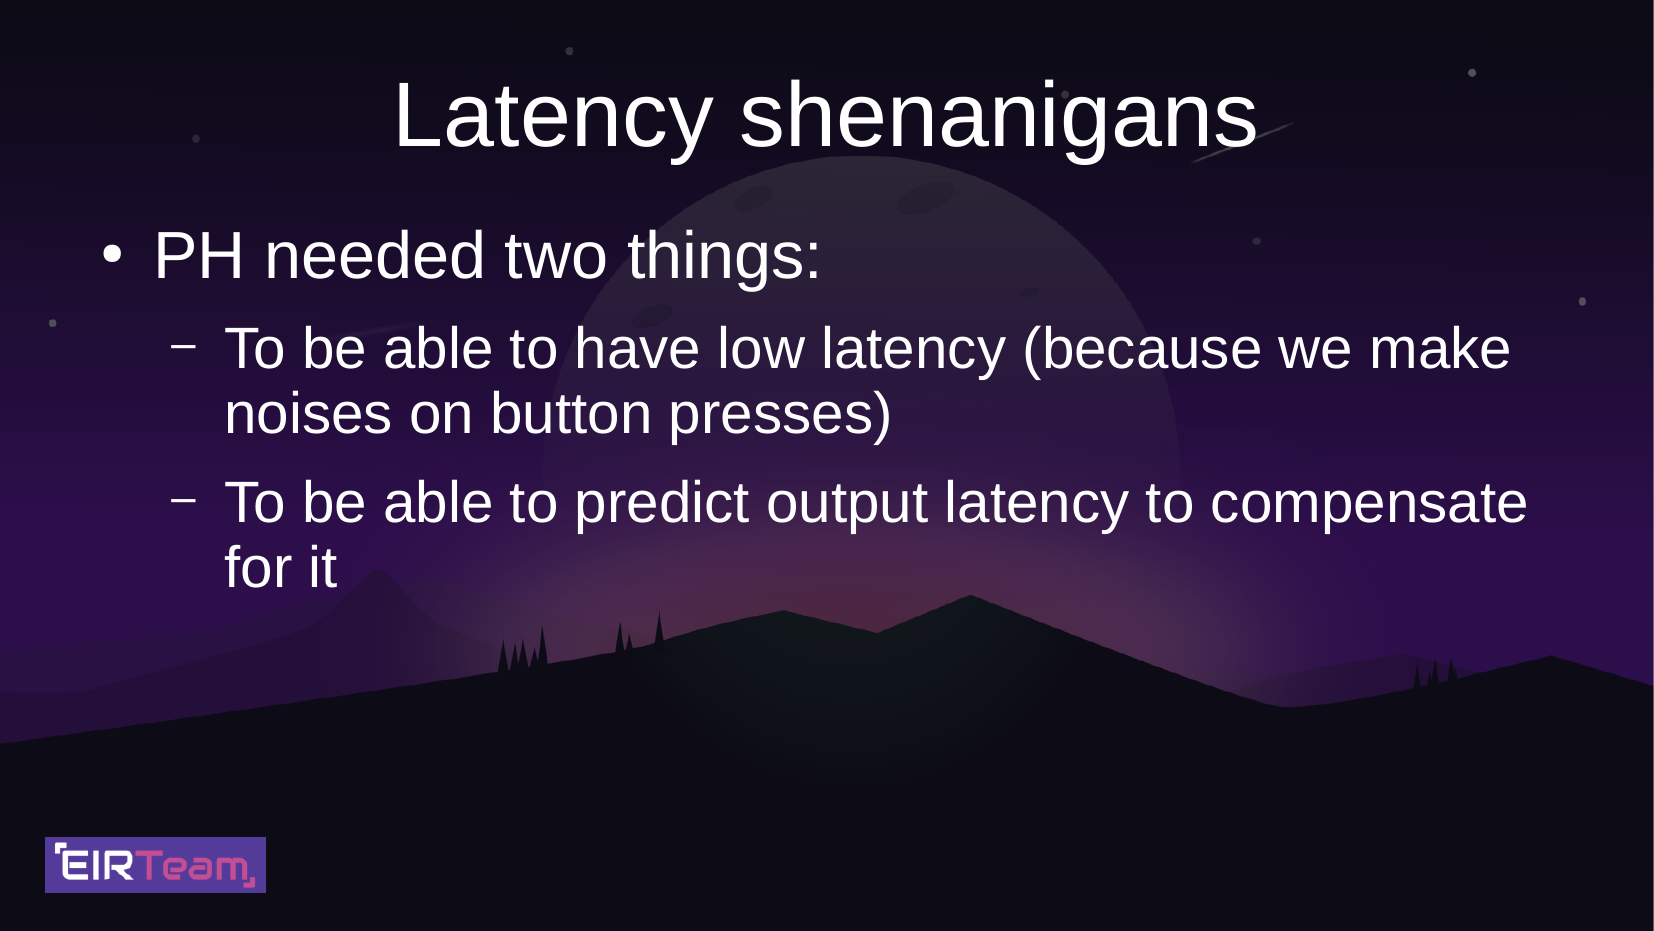

# Latency shenanigans
PH needed two things:
To be able to have low latency (because we make noises on button presses)
To be able to predict output latency to compensate for it